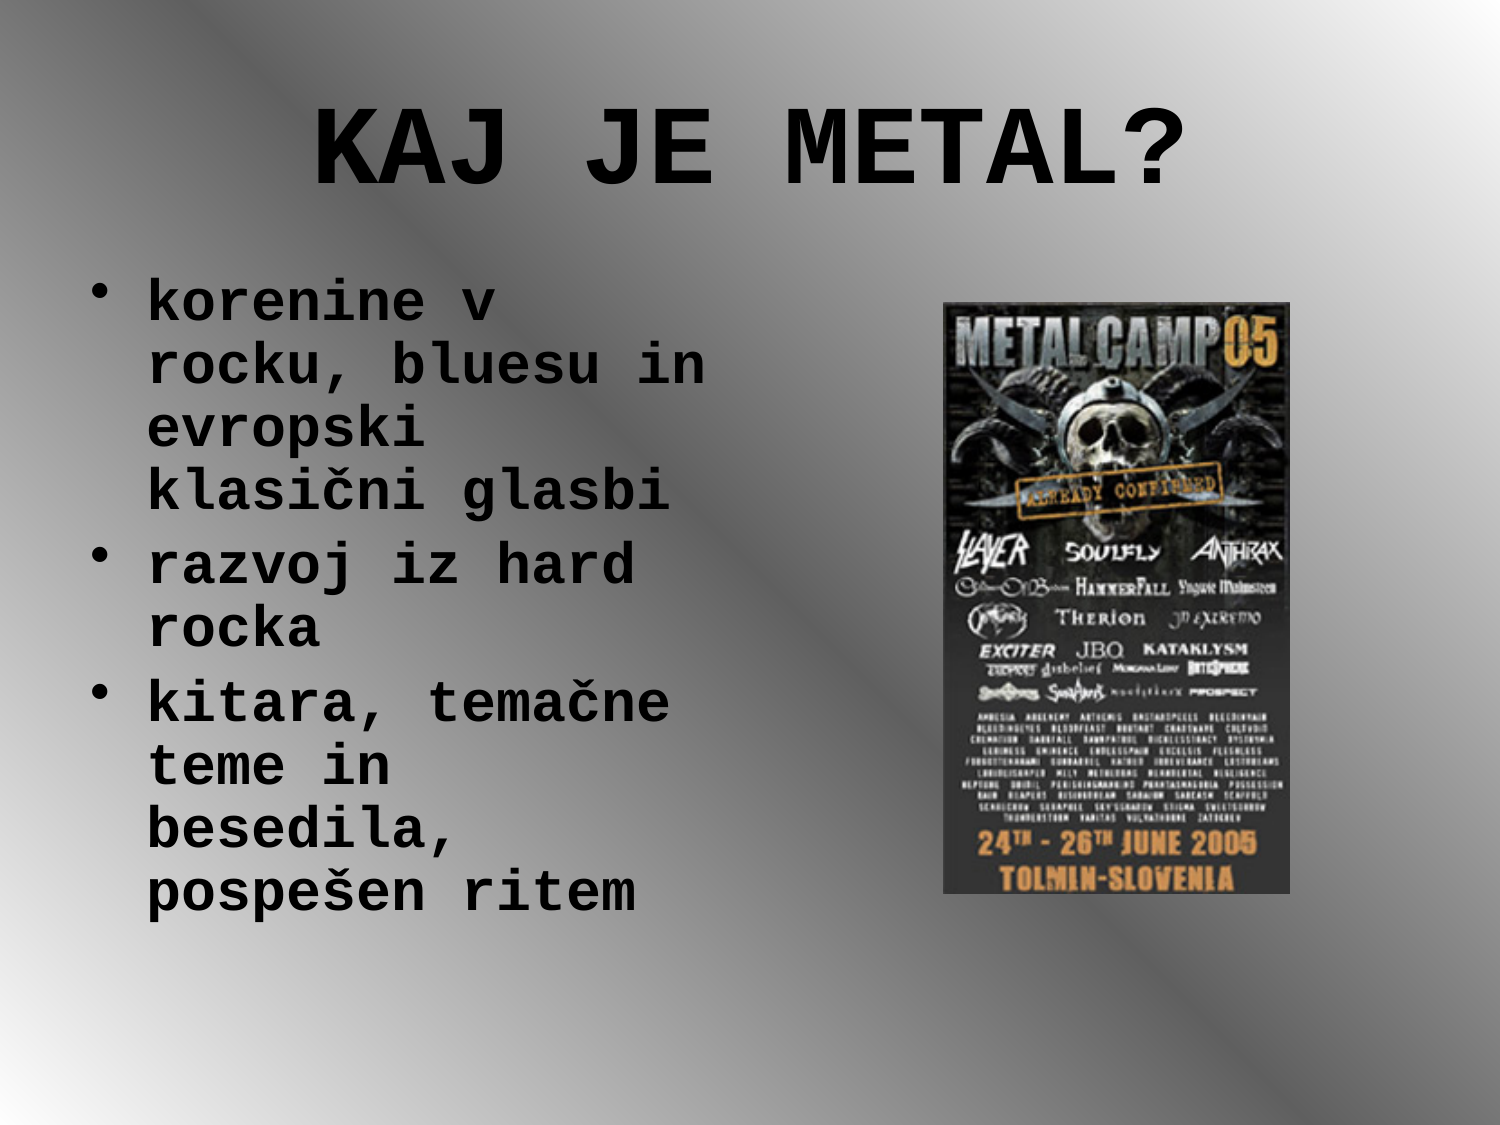

# KAJ JE METAL?
korenine v rocku, bluesu in evropski klasični glasbi
razvoj iz hard rocka
kitara, temačne teme in besedila, pospešen ritem